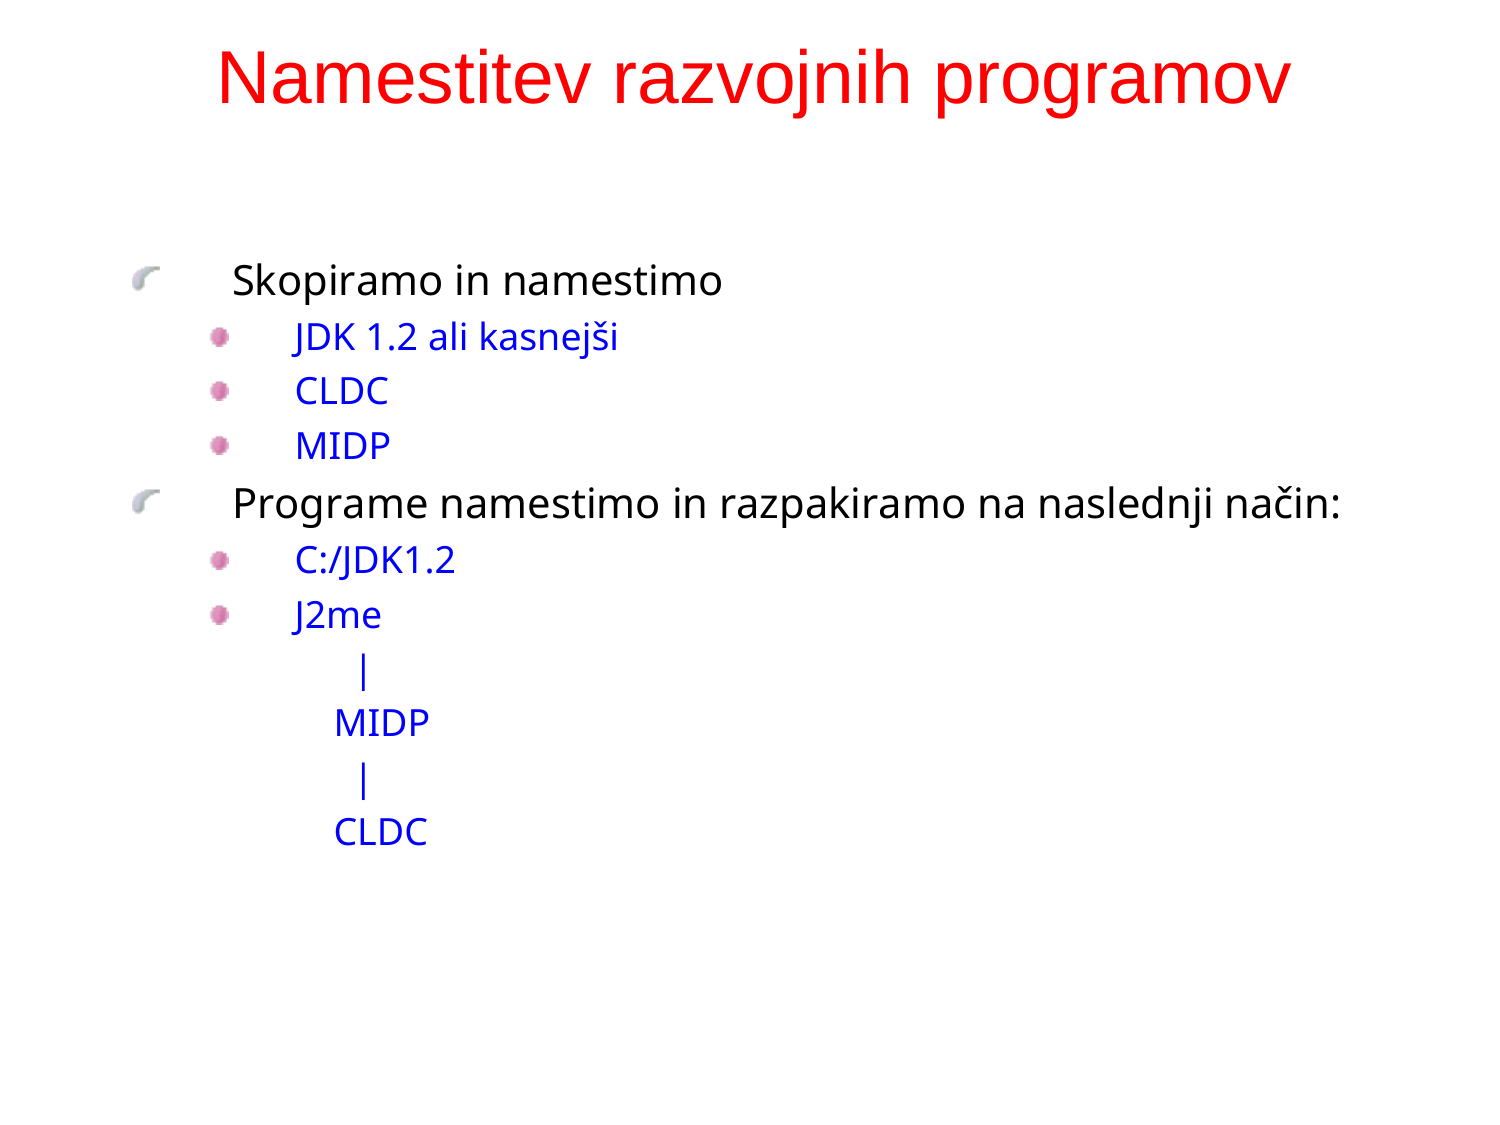

# Namestitev razvojnih programov
Skopiramo in namestimo
JDK 1.2 ali kasnejši
CLDC
MIDP
Programe namestimo in razpakiramo na naslednji način:
C:/JDK1.2
J2me
	 |
	 MIDP
	 |
	 CLDC